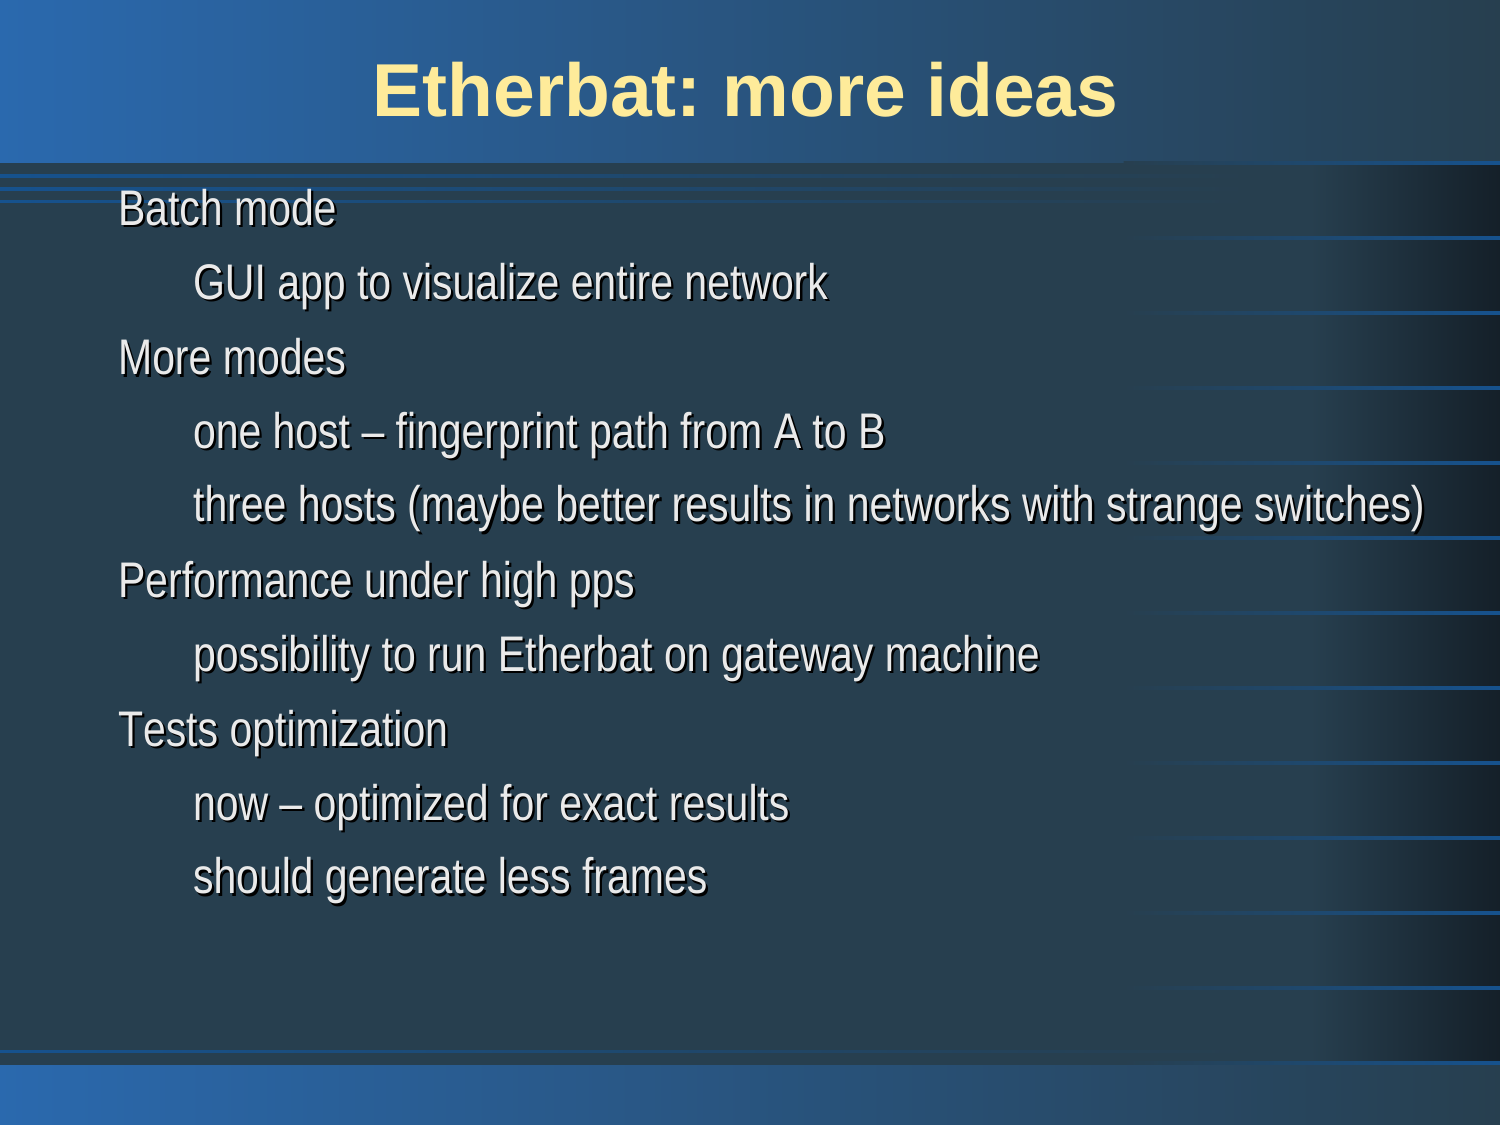

# Etherbat: more ideas
Batch mode
GUI app to visualize entire network
More modes
one host – fingerprint path from A to B
three hosts (maybe better results in networks with strange switches)
Performance under high pps
possibility to run Etherbat on gateway machine
Tests optimization
now – optimized for exact results
should generate less frames